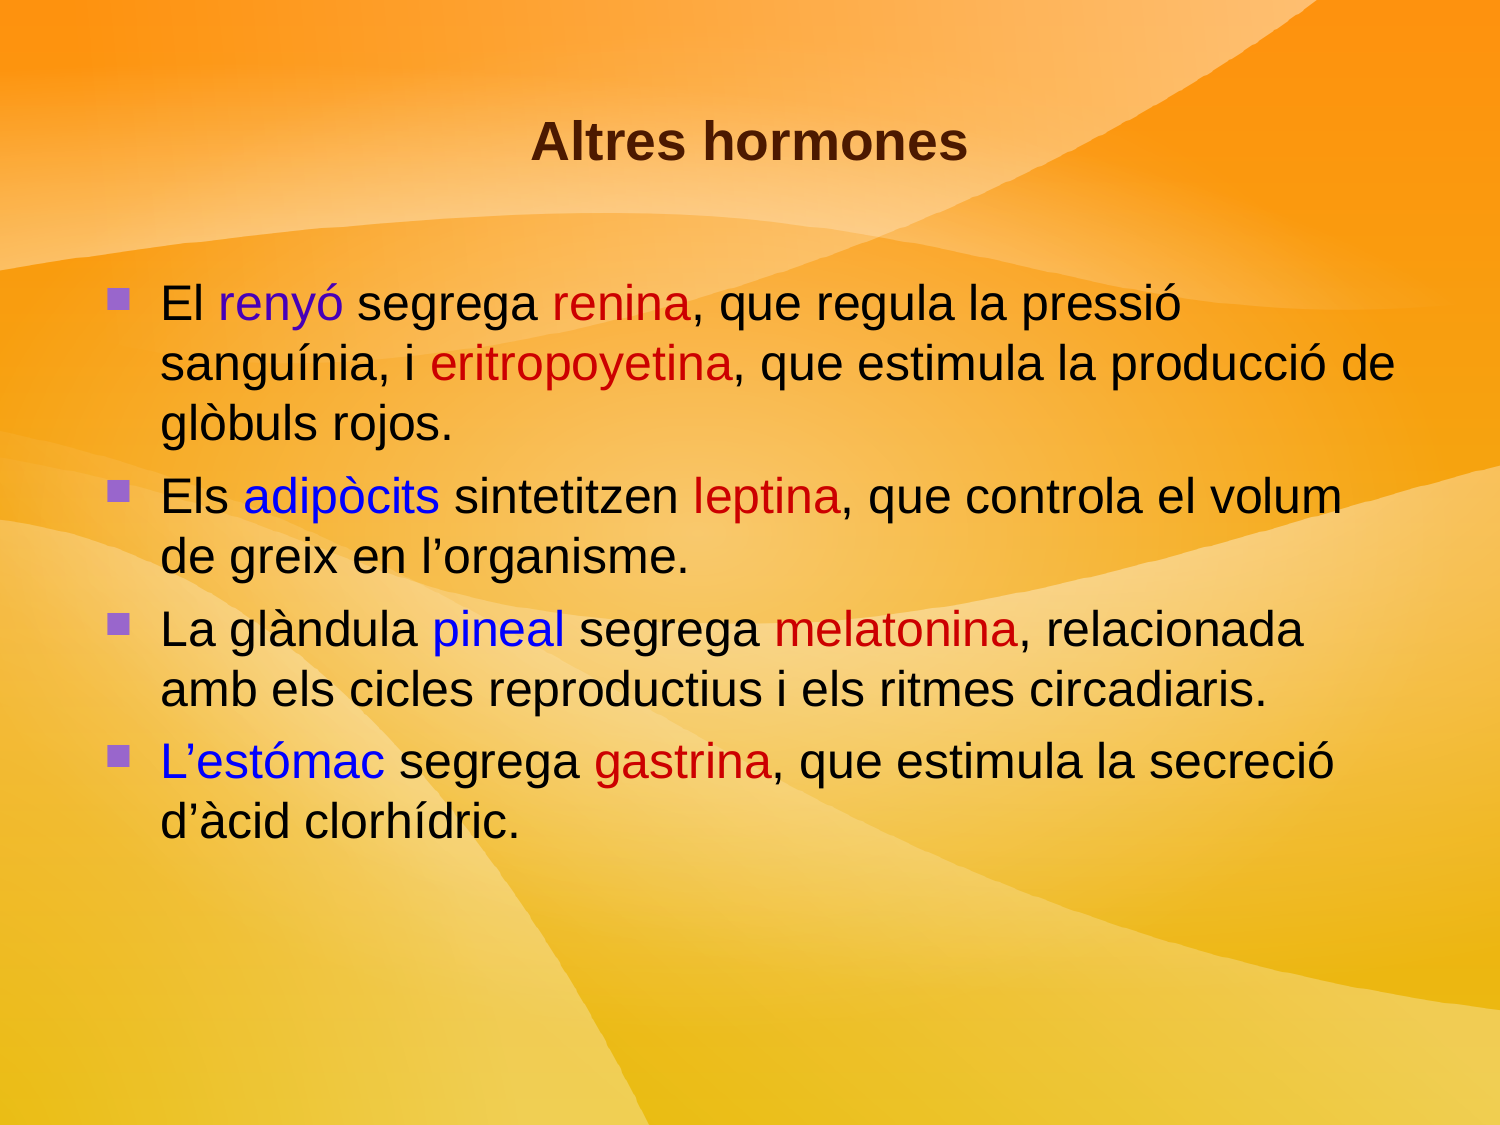

# Altres hormones
El renyó segrega renina, que regula la pressió sanguínia, i eritropoyetina, que estimula la producció de glòbuls rojos.
Els adipòcits sintetitzen leptina, que controla el volum de greix en l’organisme.
La glàndula pineal segrega melatonina, relacionada amb els cicles reproductius i els ritmes circadiaris.
L’estómac segrega gastrina, que estimula la secreció d’àcid clorhídric.